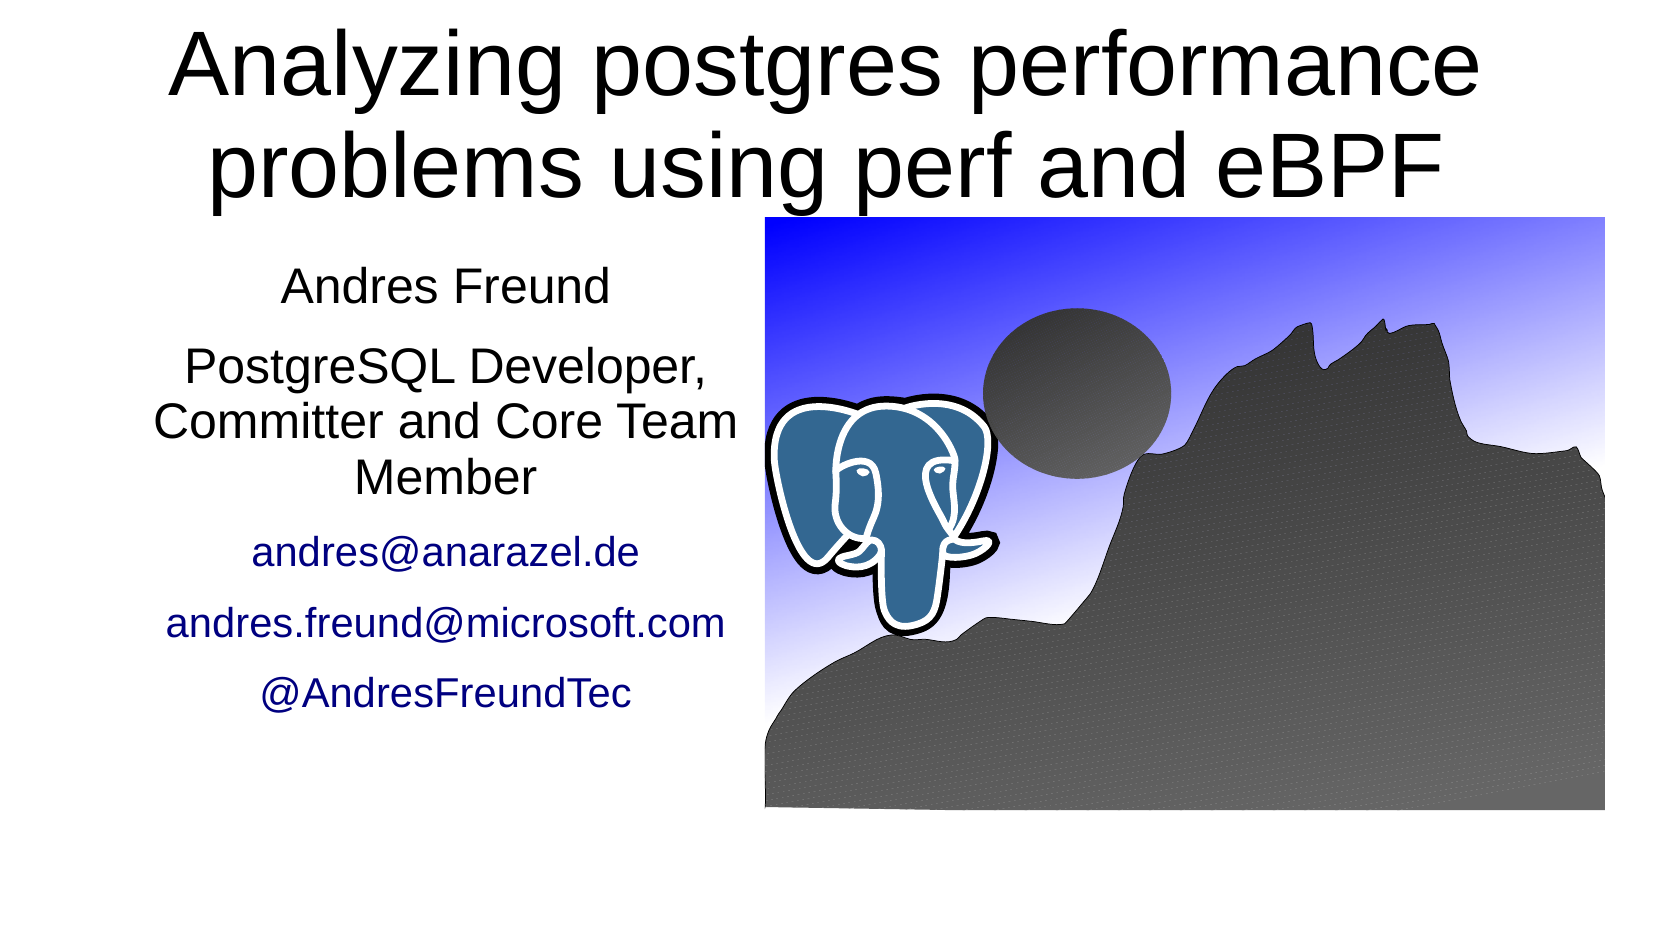

# Analyzing postgres performance problems using perf and eBPF
Andres Freund
PostgreSQL Developer, Committer and Core Team Member
andres@anarazel.de
andres.freund@microsoft.com
@AndresFreundTec